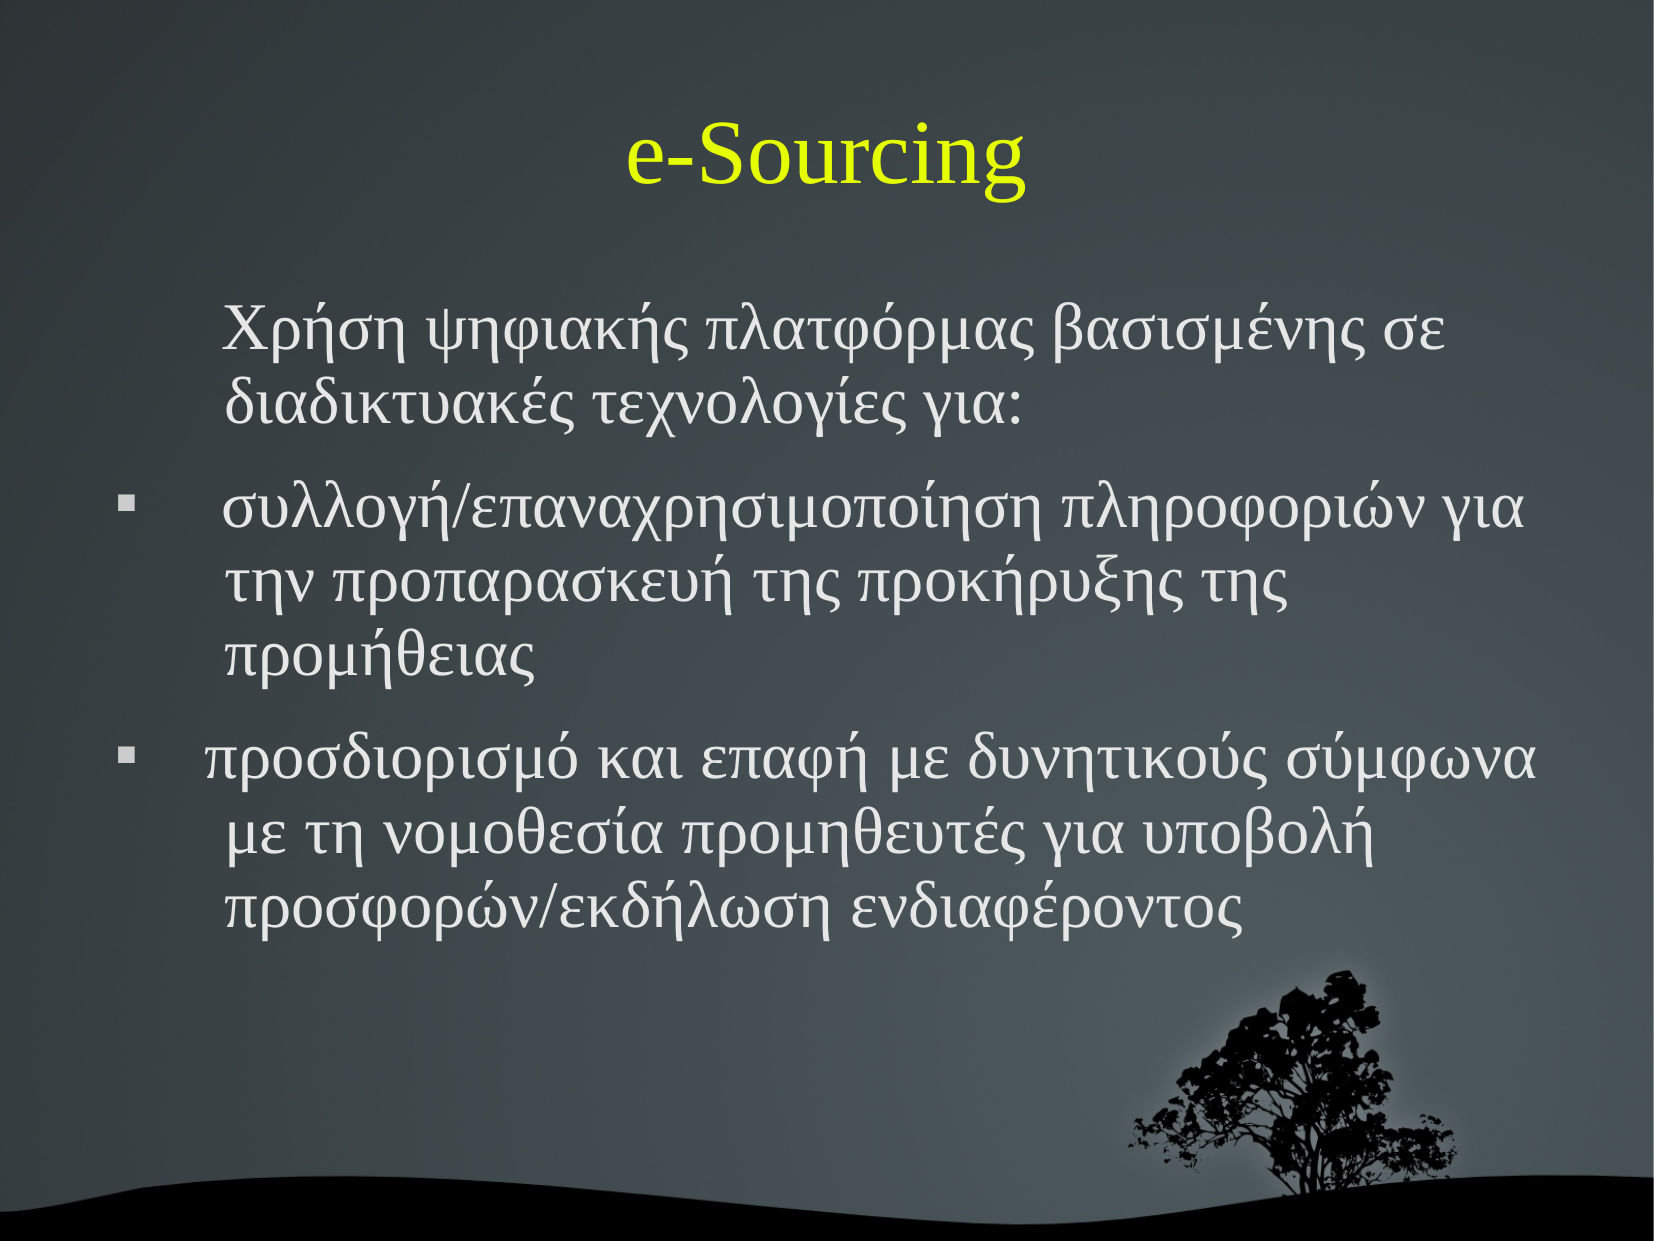

# e-Sourcing
 Χρήση ψηφιακής πλατφόρμας βασισμένης σε διαδικτυακές τεχνολογίες για:
 συλλογή/επαναχρησιμοποίηση πληροφοριών για την προπαρασκευή της προκήρυξης της προμήθειας
 προσδιορισμό και επαφή με δυνητικούς σύμφωνα με τη νομοθεσία προμηθευτές για υποβολή προσφορών/εκδήλωση ενδιαφέροντος